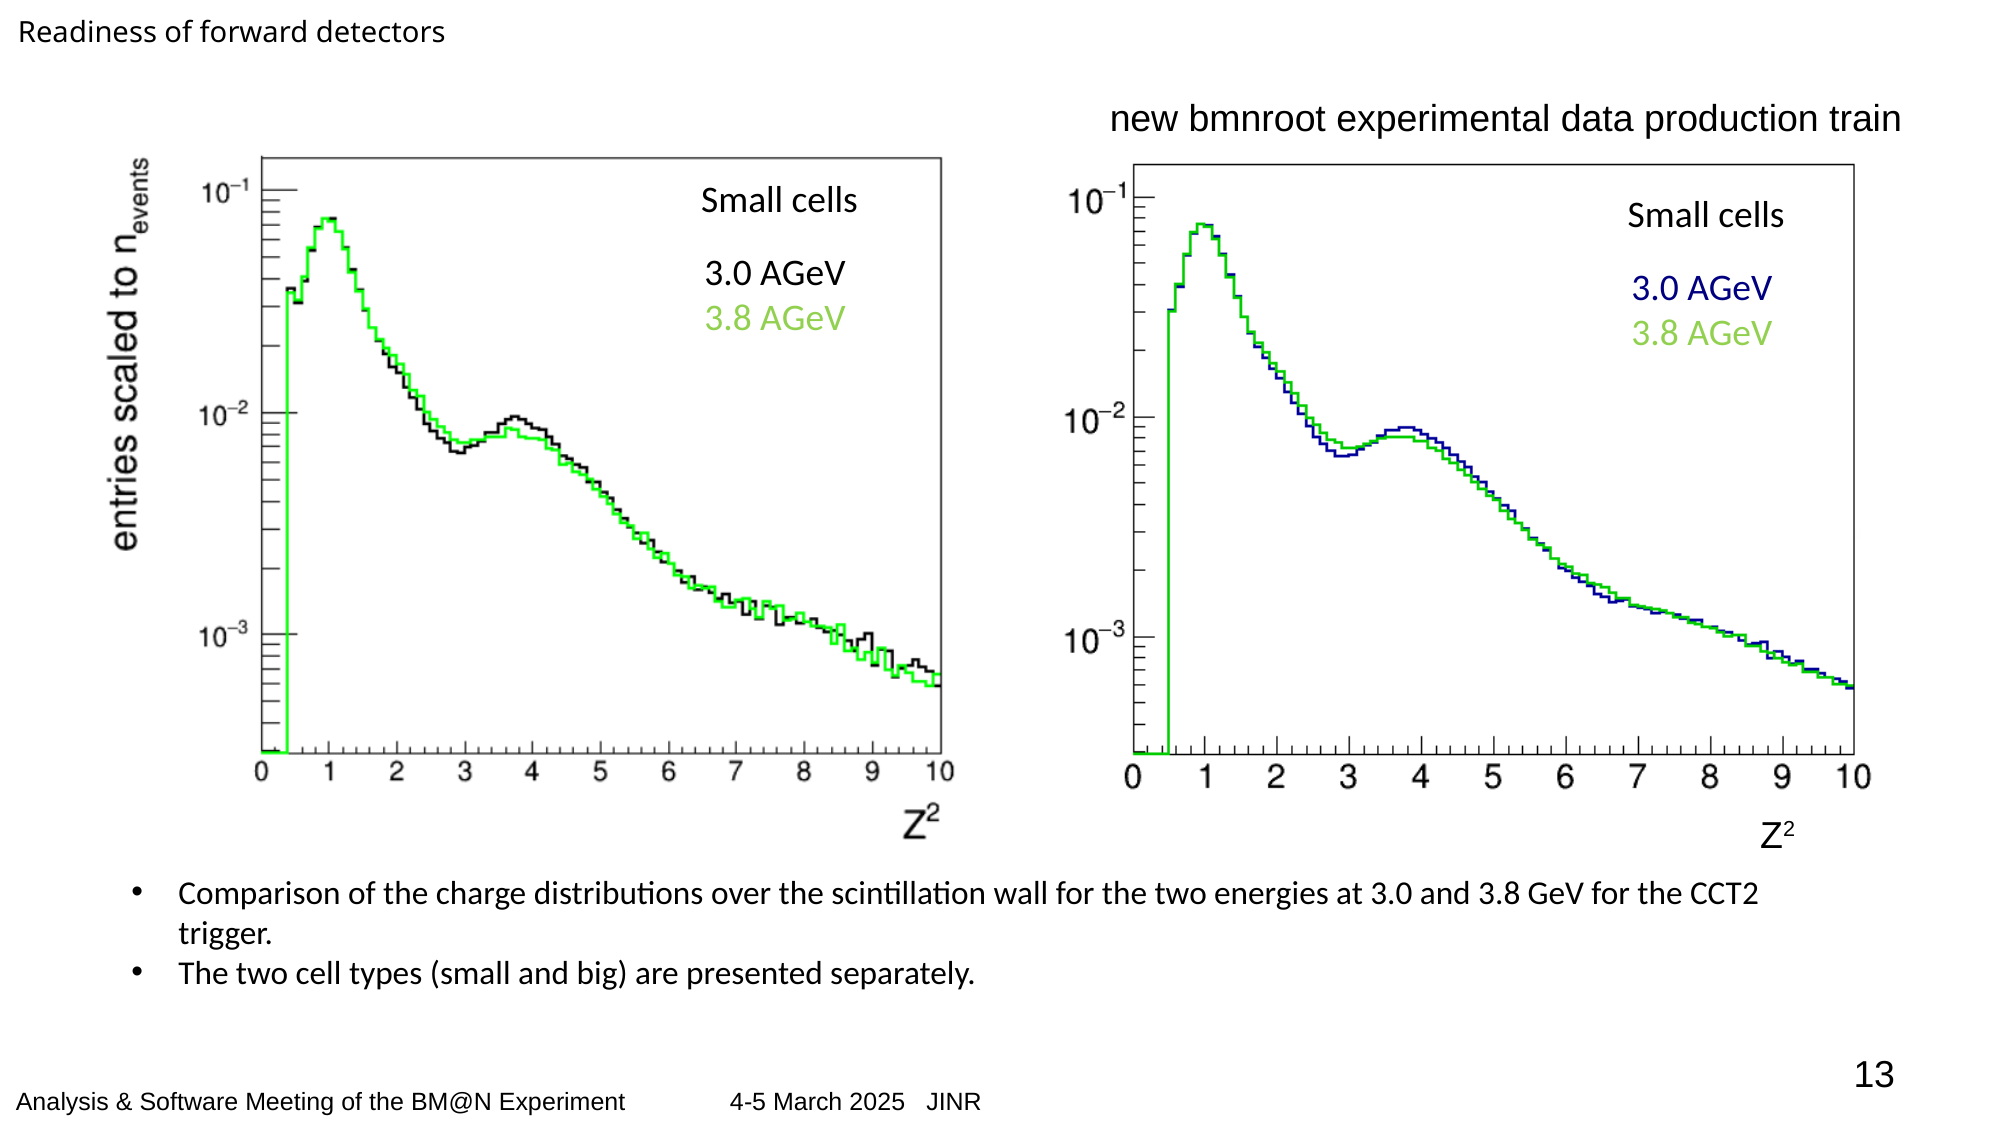

Readiness of forward detectors
new bmnroot experimental data production train
Small cells
Small cells
3.0 AGeV
3.8 AGeV
3.0 AGeV
3.8 AGeV
Z2
Comparison of the charge distributions over the scintillation wall for the two energies at 3.0 and 3.8 GeV for the CCT2 trigger.
The two cell types (small and big) are presented separately.
Analysis & Software Meeting of the BM@N Experiment 4-5 March 2025 JINR